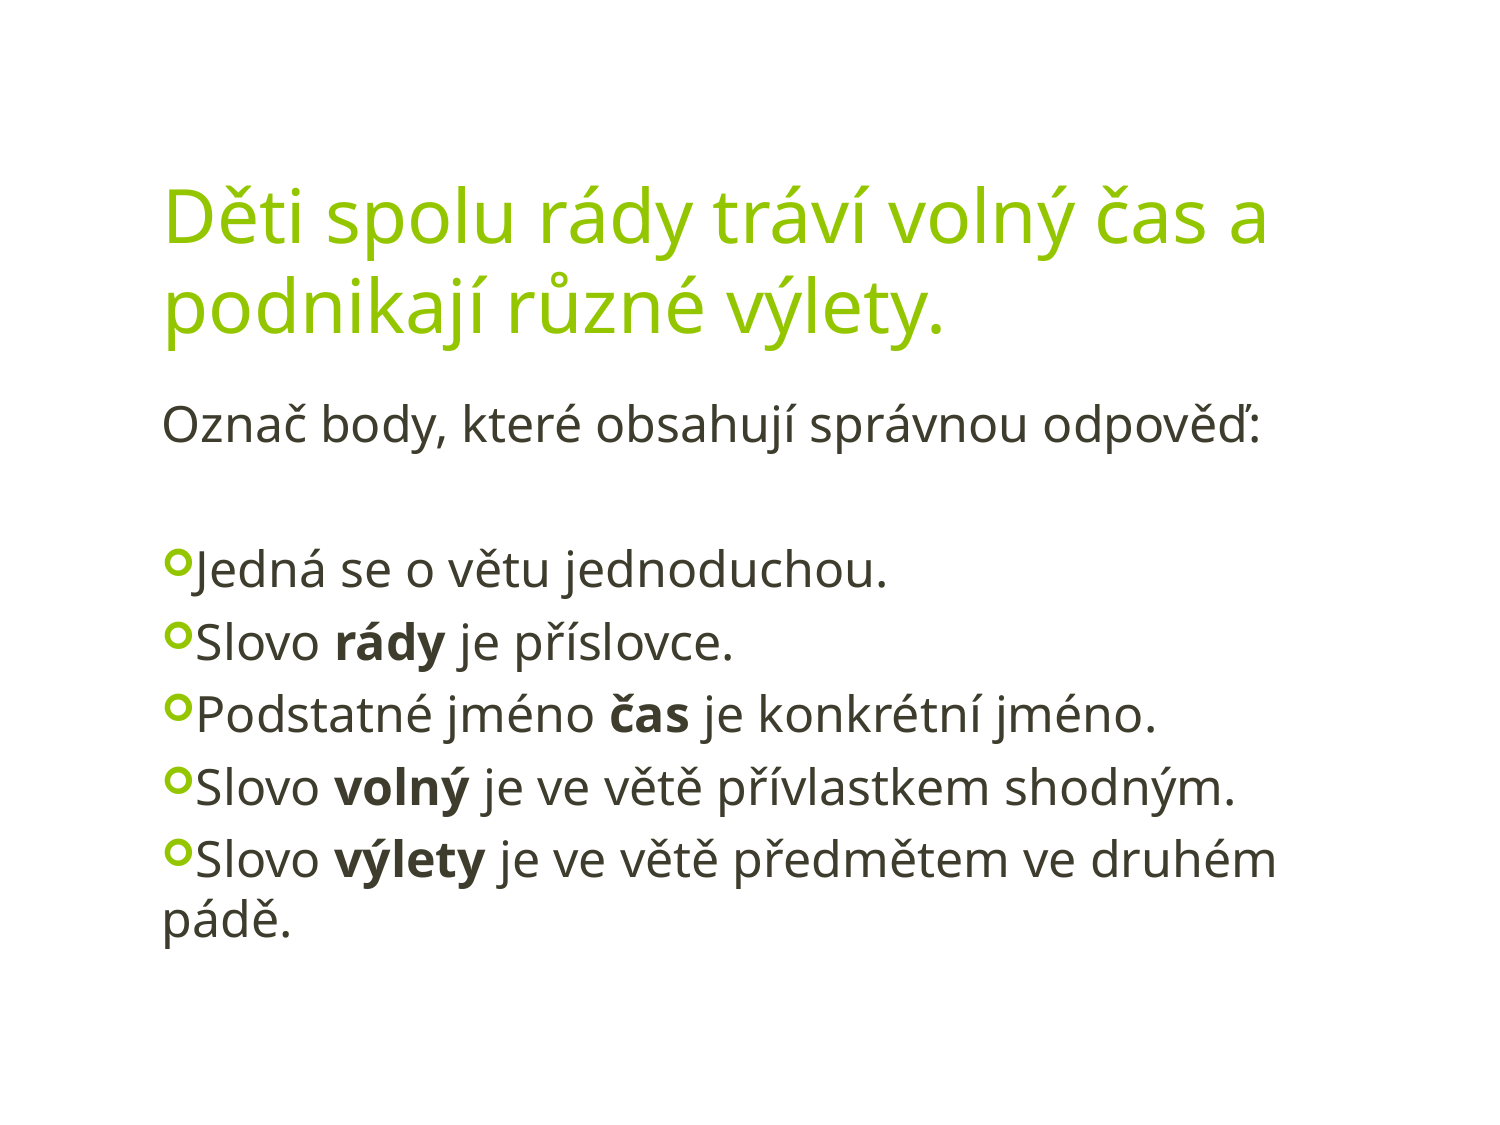

# Děti spolu rády tráví volný čas a podnikají různé výlety.
Označ body, které obsahují správnou odpověď:
Jedná se o větu jednoduchou.
Slovo rády je příslovce.
Podstatné jméno čas je konkrétní jméno.
Slovo volný je ve větě přívlastkem shodným.
Slovo výlety je ve větě předmětem ve druhém pádě.